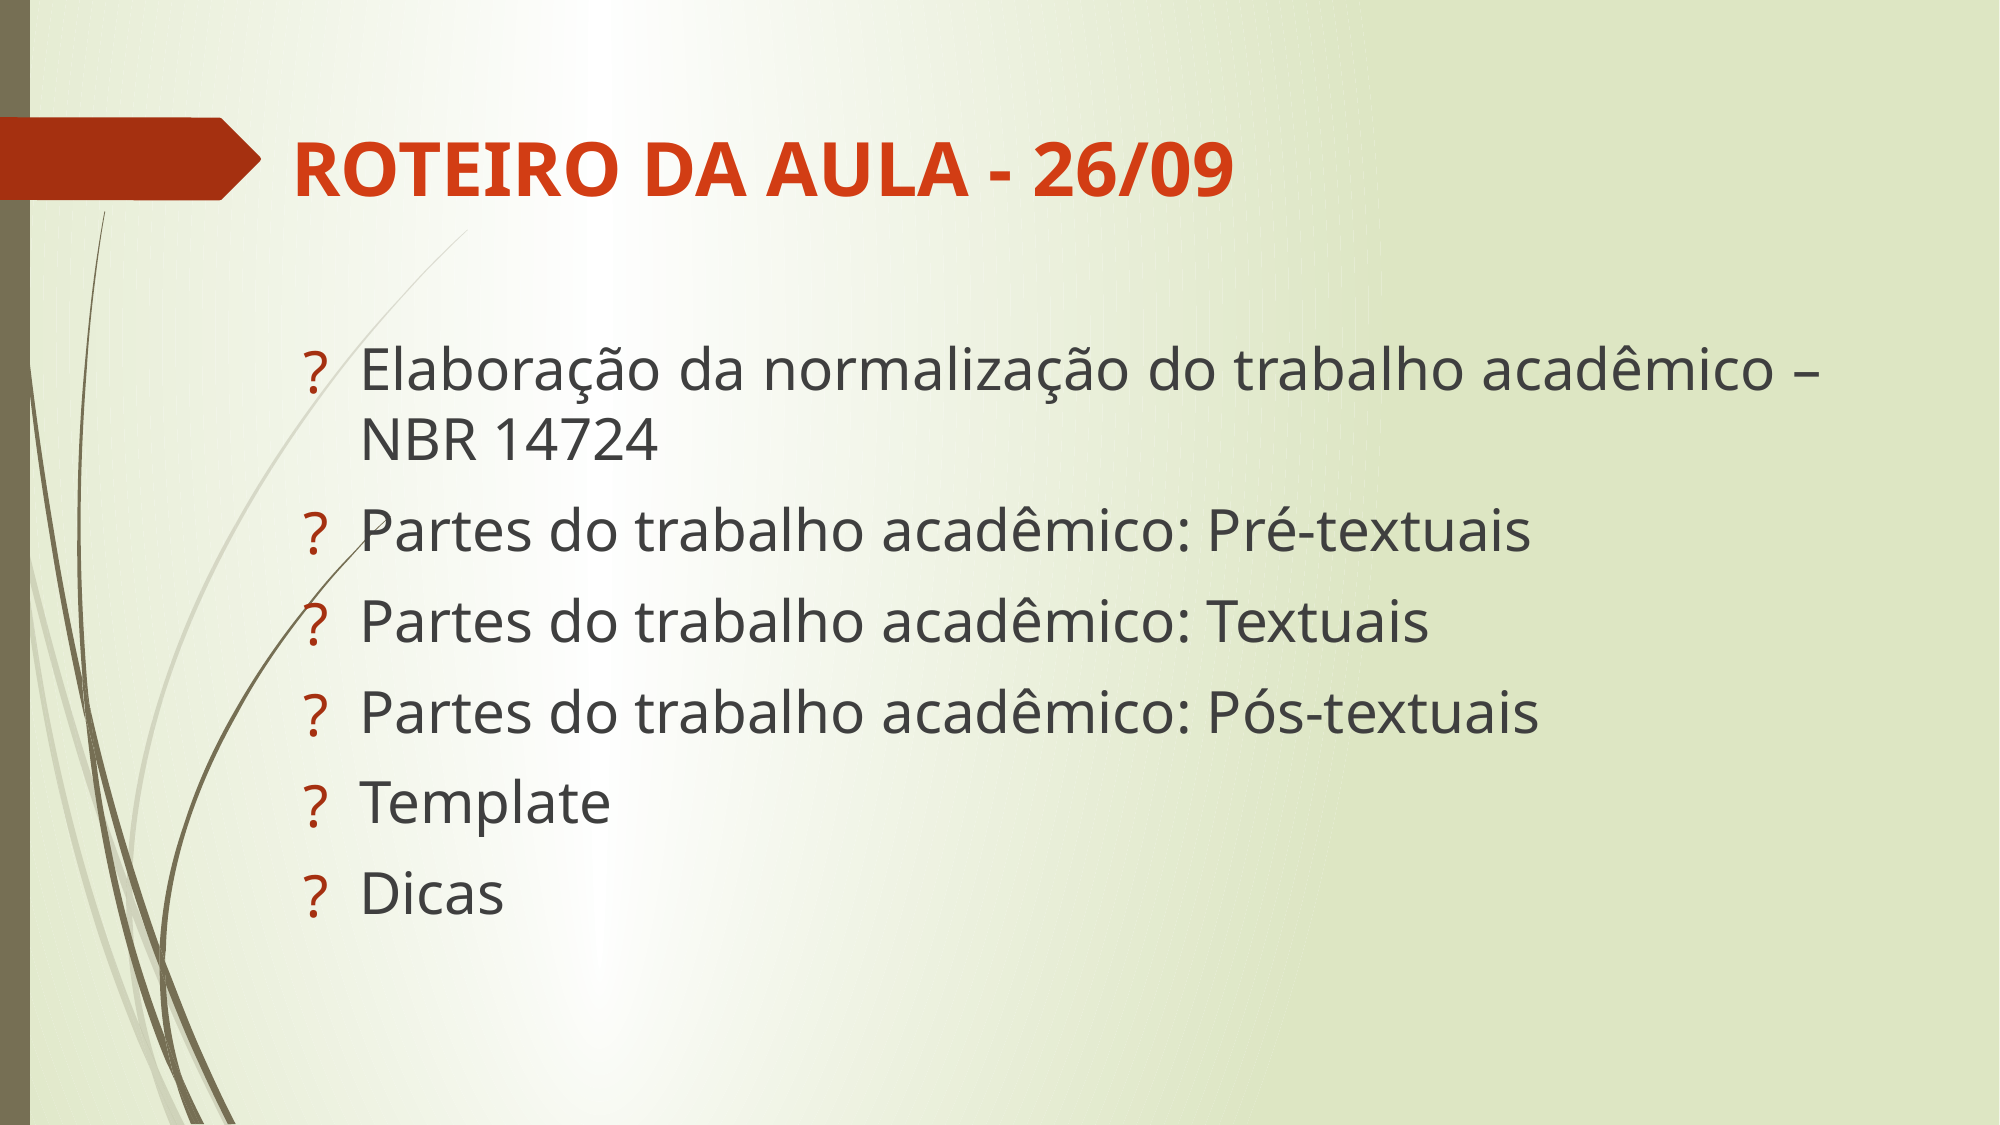

# ROTEIRO DA AULA - 26/09
Elaboração da normalização do trabalho acadêmico – NBR 14724
Partes do trabalho acadêmico: Pré-textuais
Partes do trabalho acadêmico: Textuais
Partes do trabalho acadêmico: Pós-textuais
Template
Dicas